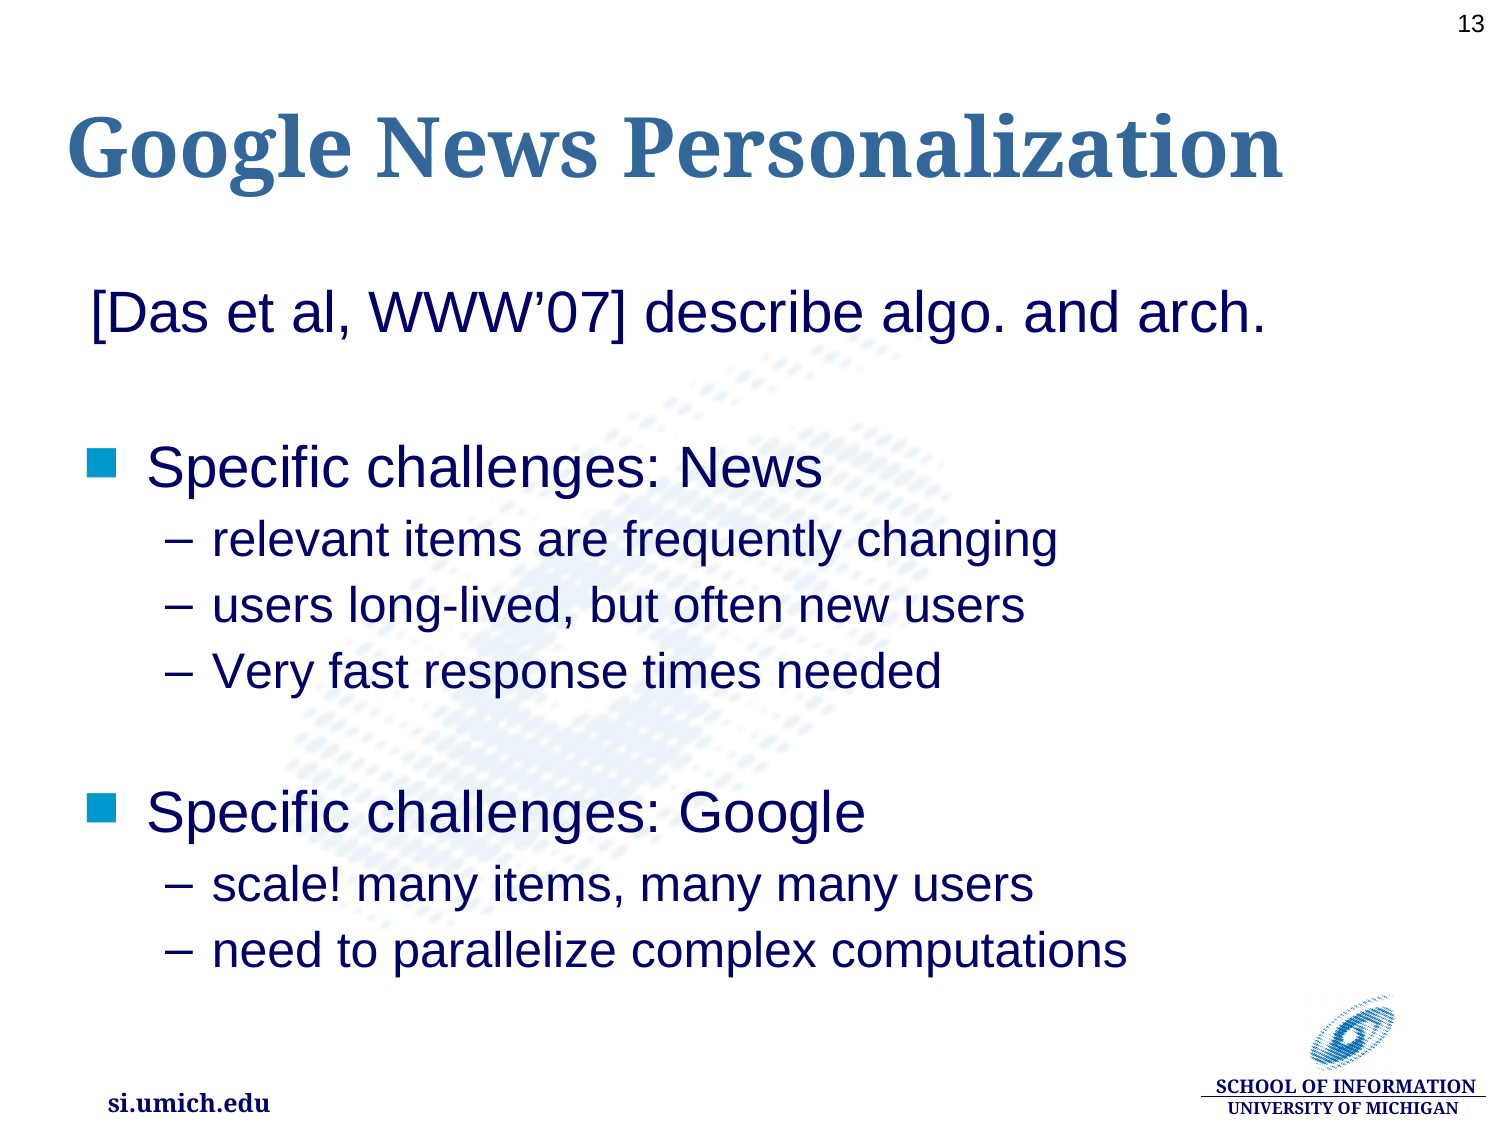

# Google News Personalization
[Das et al, WWW’07] describe algo. and arch.
Specific challenges: News
relevant items are frequently changing
users long-lived, but often new users
Very fast response times needed
Specific challenges: Google
scale! many items, many many users
need to parallelize complex computations